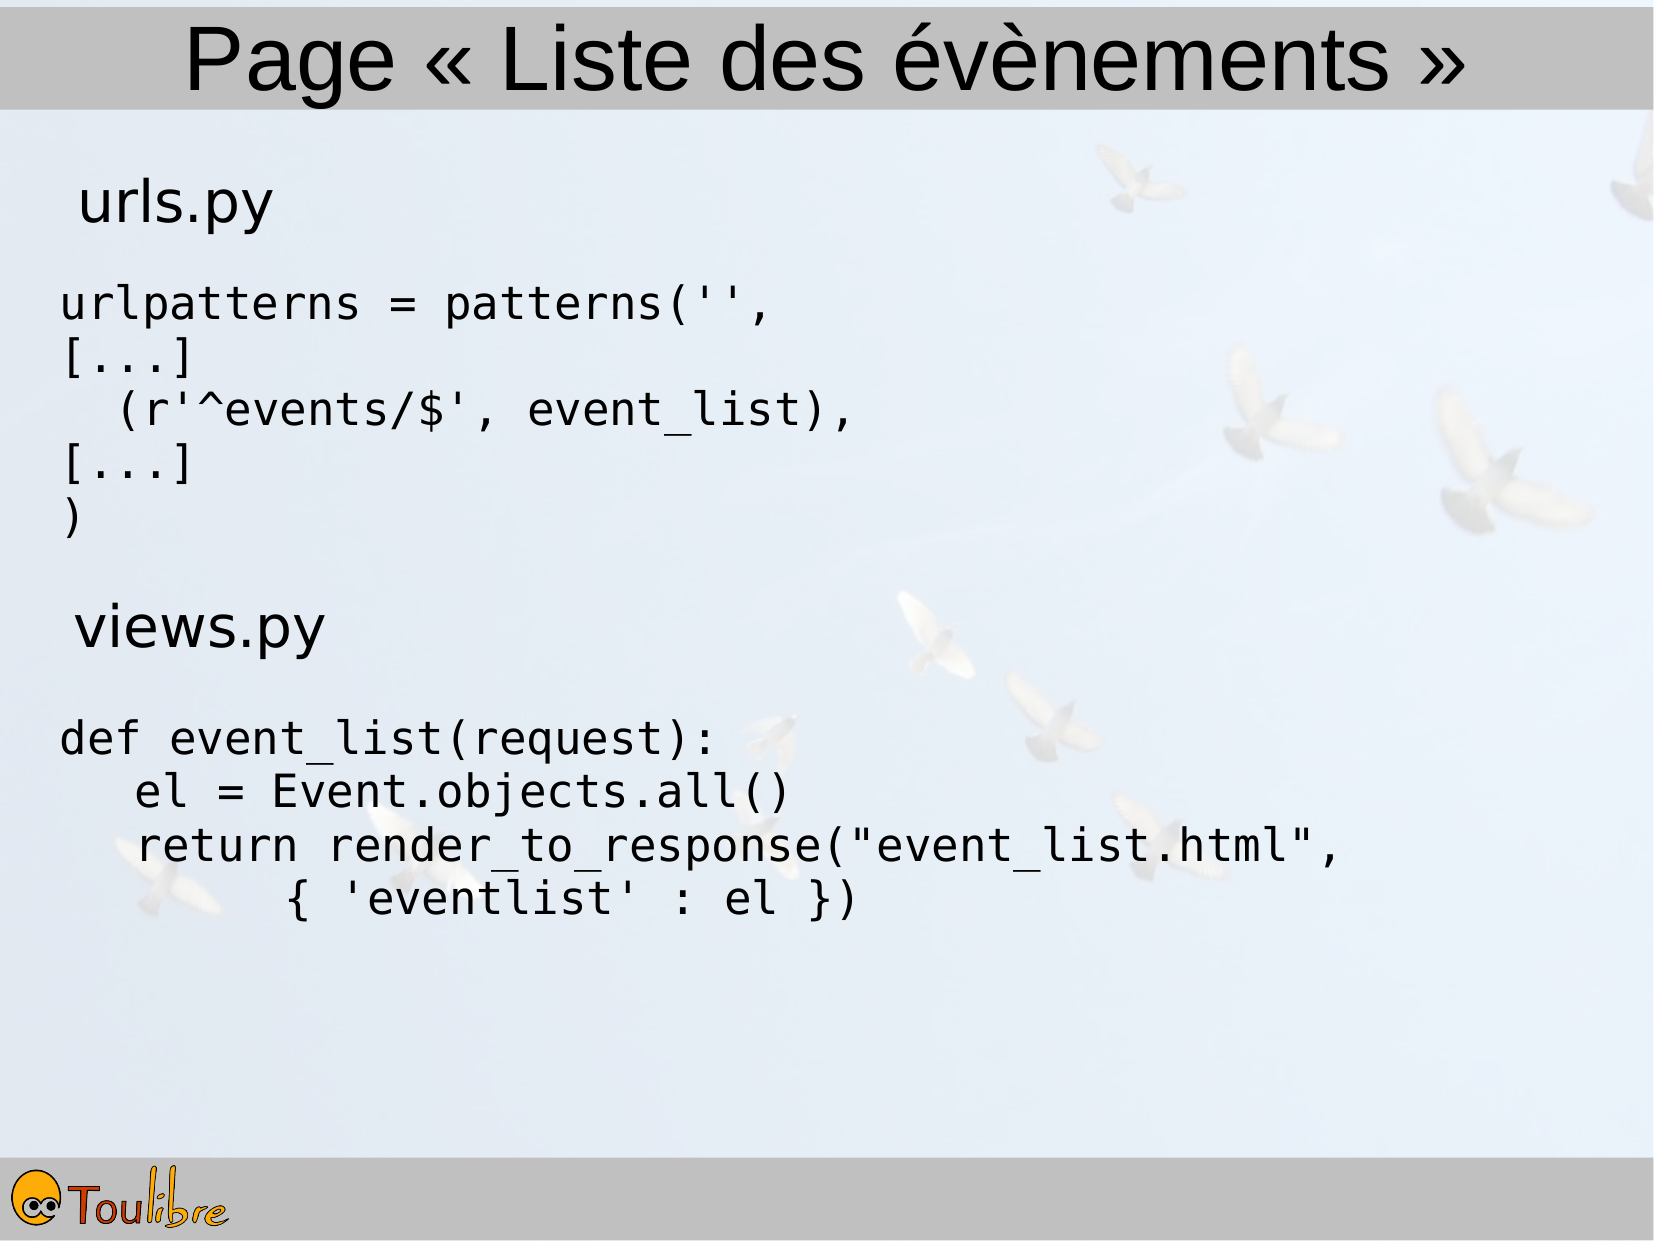

# Page « Liste des évènements »
urls.py
urlpatterns = patterns('',
[...]
 (r'^events/$', event_list),
[...]
)
views.py
def event_list(request):
	el = Event.objects.all()
	return render_to_response("event_list.html",
			{ 'eventlist' : el })